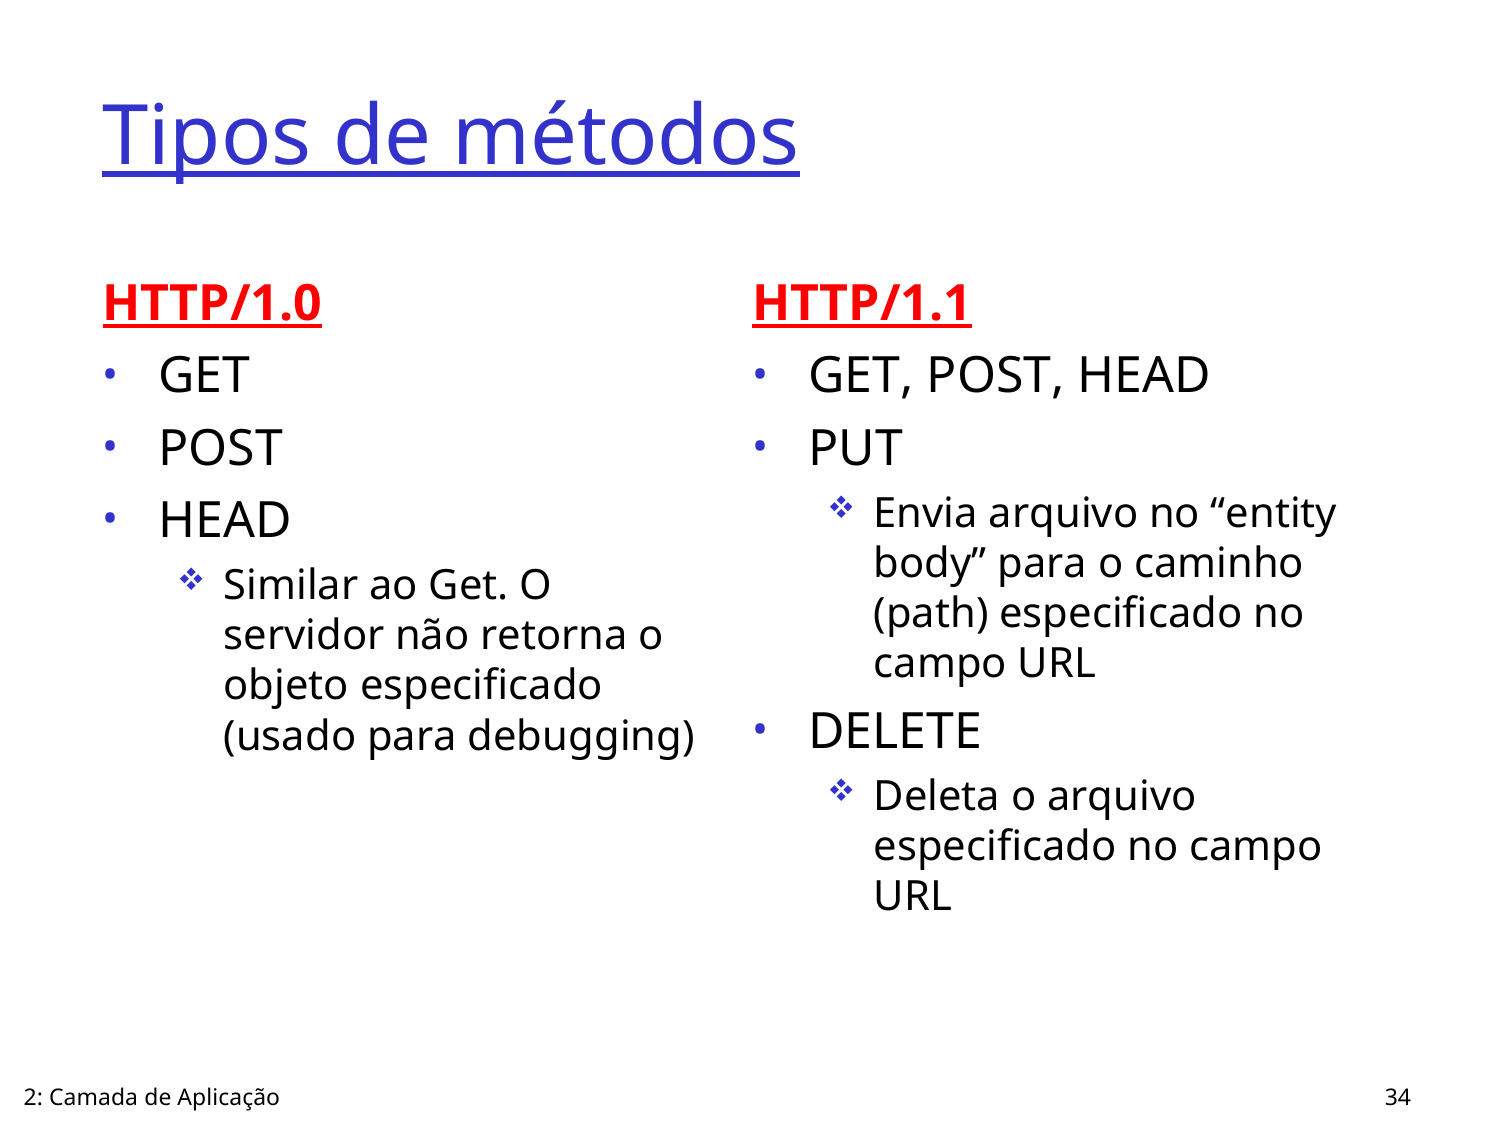

# Tipos de métodos
HTTP/1.0
GET
POST
HEAD
Similar ao Get. O servidor não retorna o objeto especificado (usado para debugging)
HTTP/1.1
GET, POST, HEAD
PUT
Envia arquivo no “entity body” para o caminho (path) especificado no campo URL
DELETE
Deleta o arquivo especificado no campo URL
34